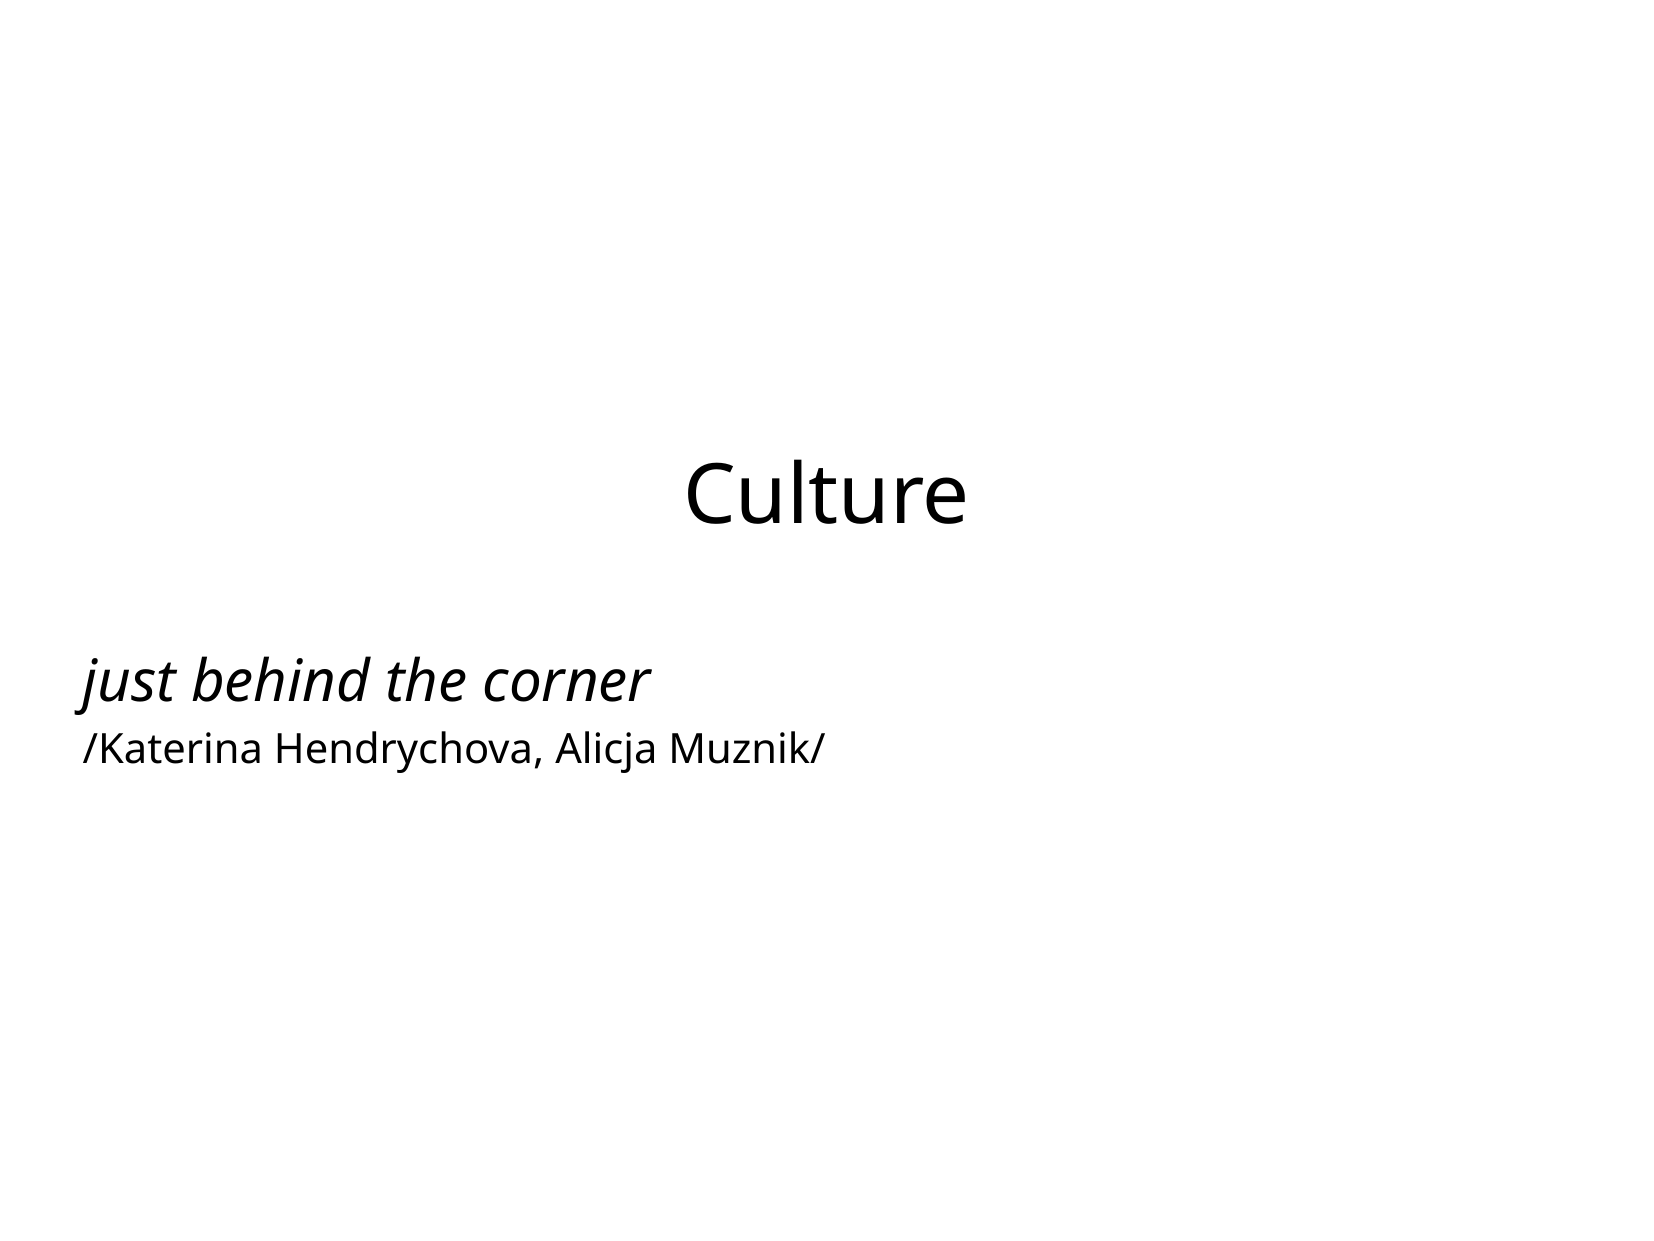

# Culture
just behind the corner
/Katerina Hendrychova, Alicja Muznik/